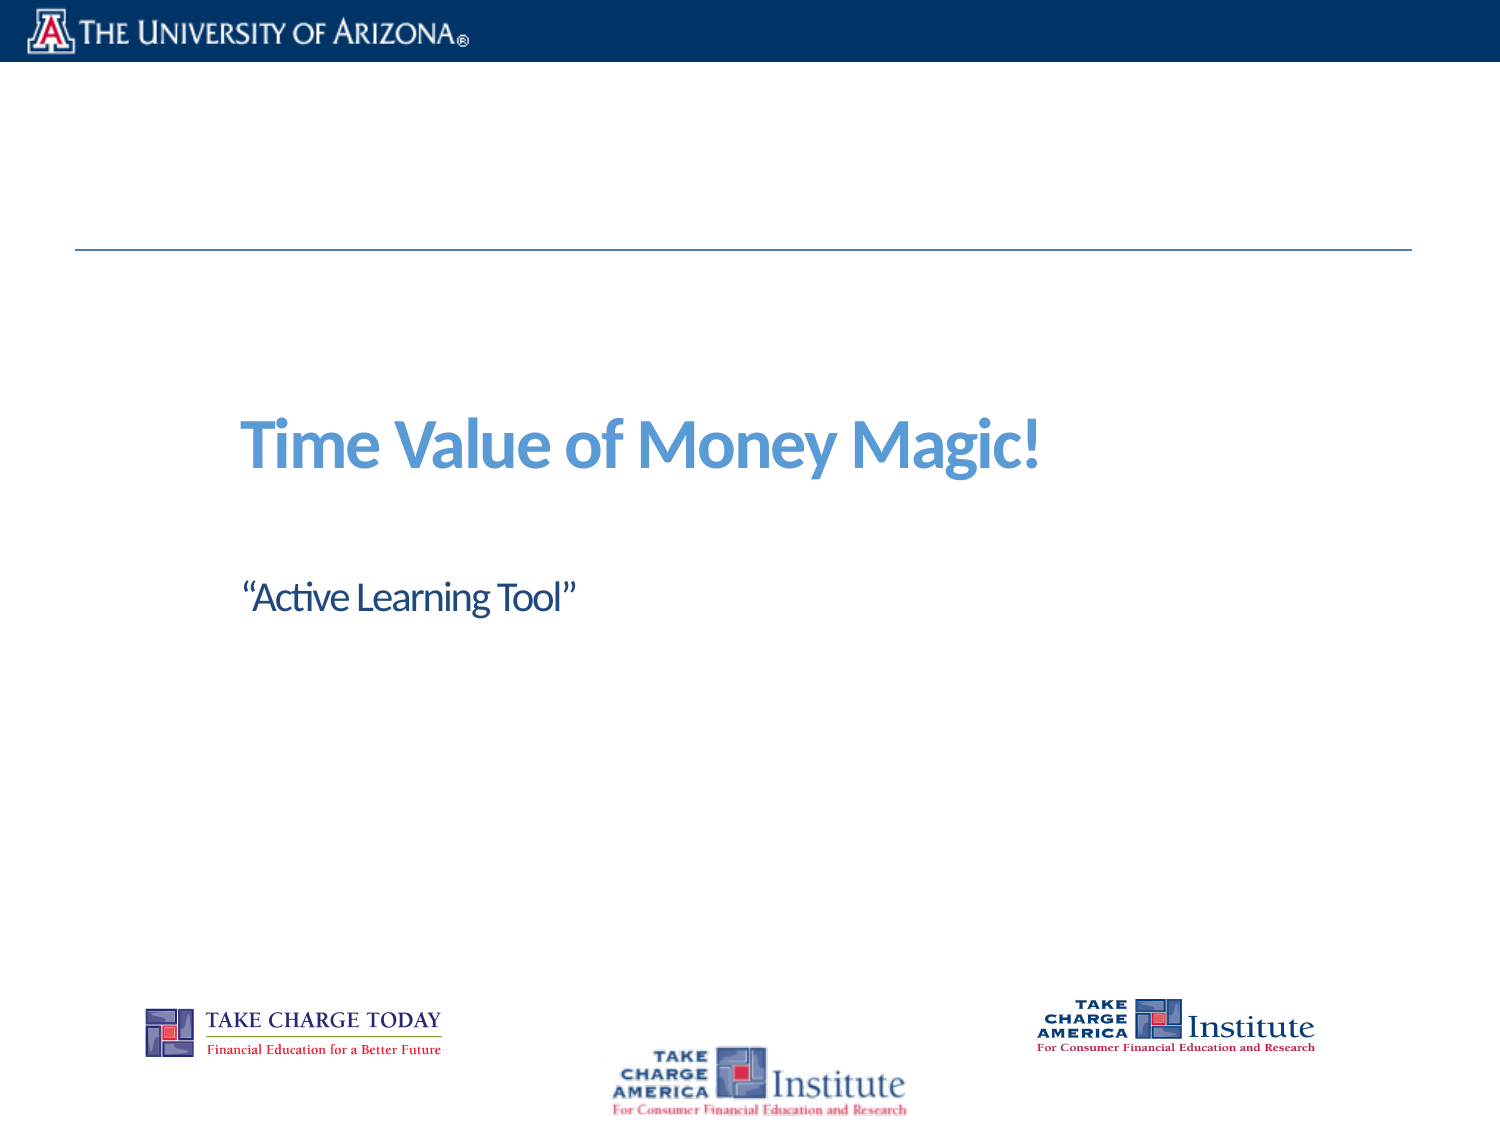

# Time Value of Money Magic! “Active Learning Tool”